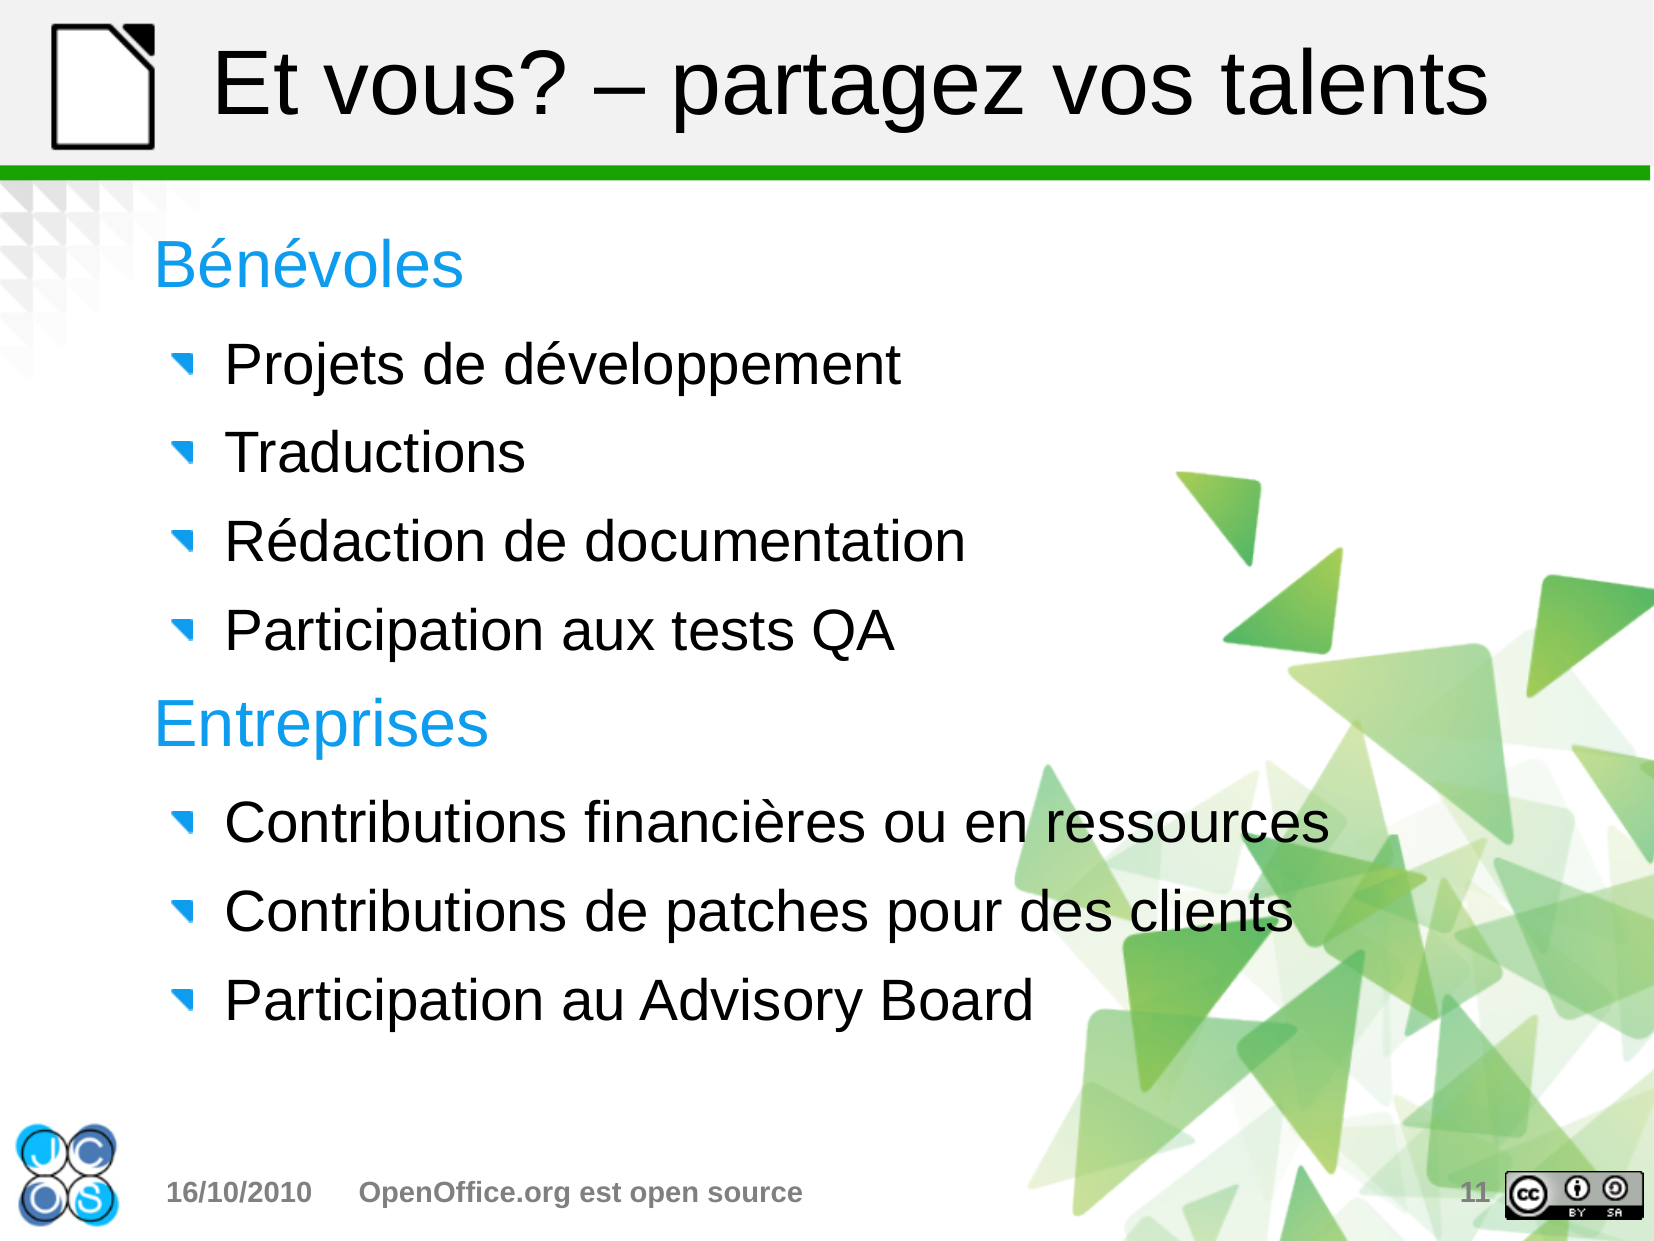

# Et vous? – partagez vos talents
Bénévoles
Projets de développement
Traductions
Rédaction de documentation
Participation aux tests QA
Entreprises
Contributions financières ou en ressources
Contributions de patches pour des clients
Participation au Advisory Board
16/10/2010
OpenOffice.org est open source
11